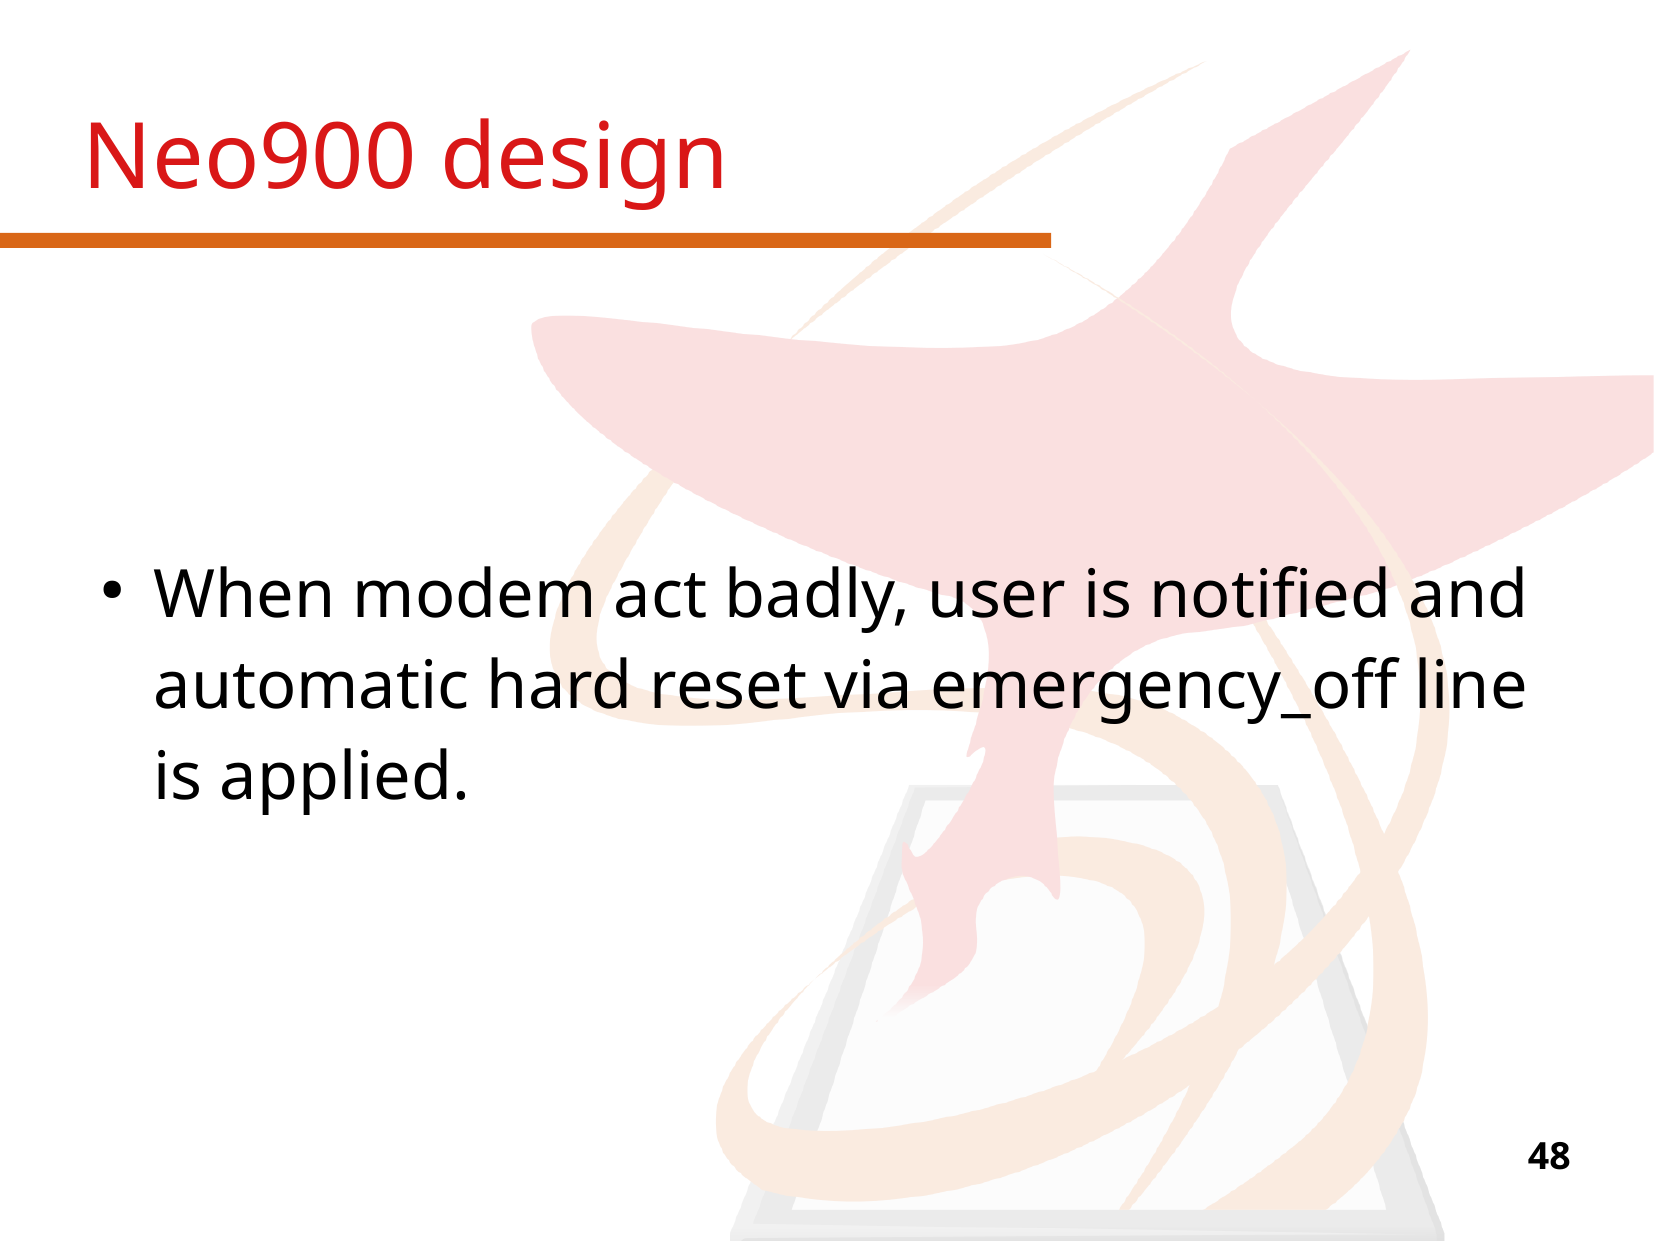

# Neo900 design
When modem act badly, user is notified and automatic hard reset via emergency_off line is applied.
48